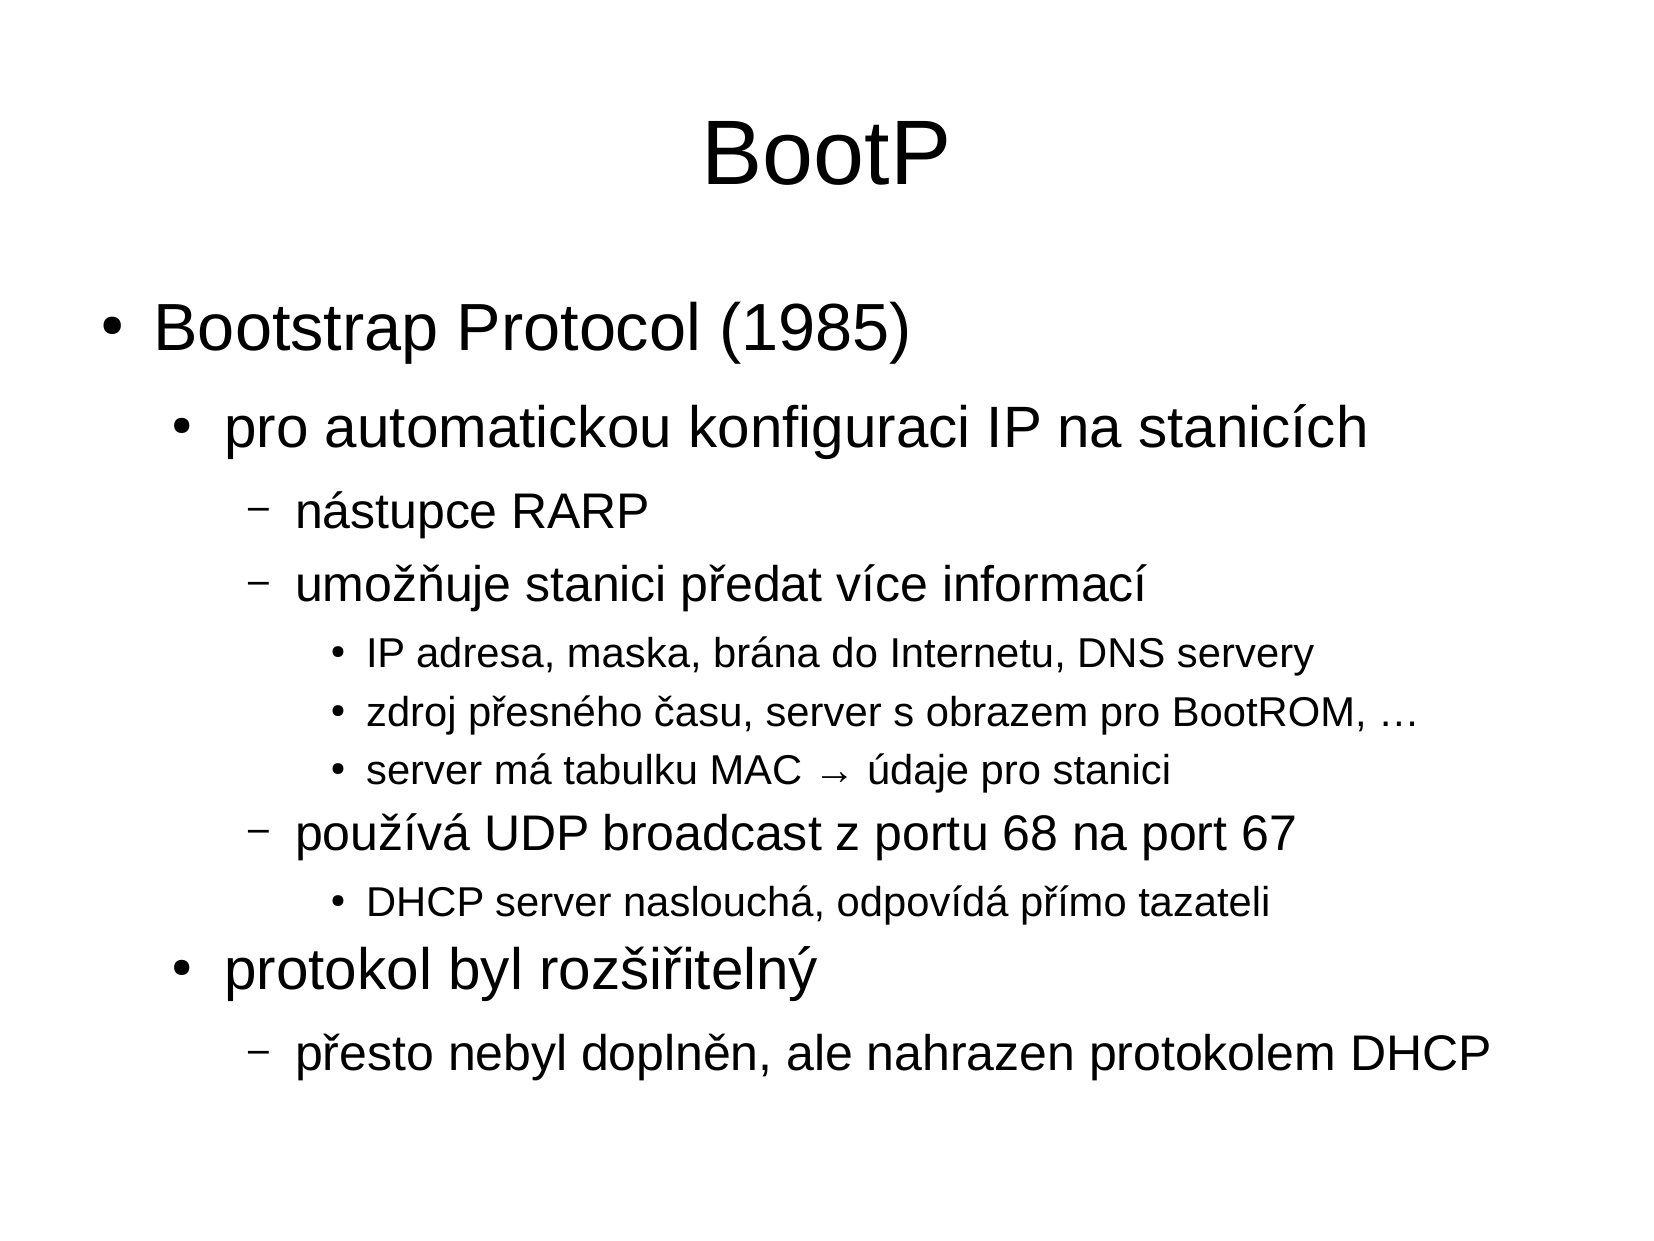

# BootP
Bootstrap Protocol (1985)
pro automatickou konfiguraci IP na stanicích
nástupce RARP
umožňuje stanici předat více informací
IP adresa, maska, brána do Internetu, DNS servery
zdroj přesného času, server s obrazem pro BootROM, …
server má tabulku MAC → údaje pro stanici
používá UDP broadcast z portu 68 na port 67
DHCP server naslouchá, odpovídá přímo tazateli
protokol byl rozšiřitelný
přesto nebyl doplněn, ale nahrazen protokolem DHCP